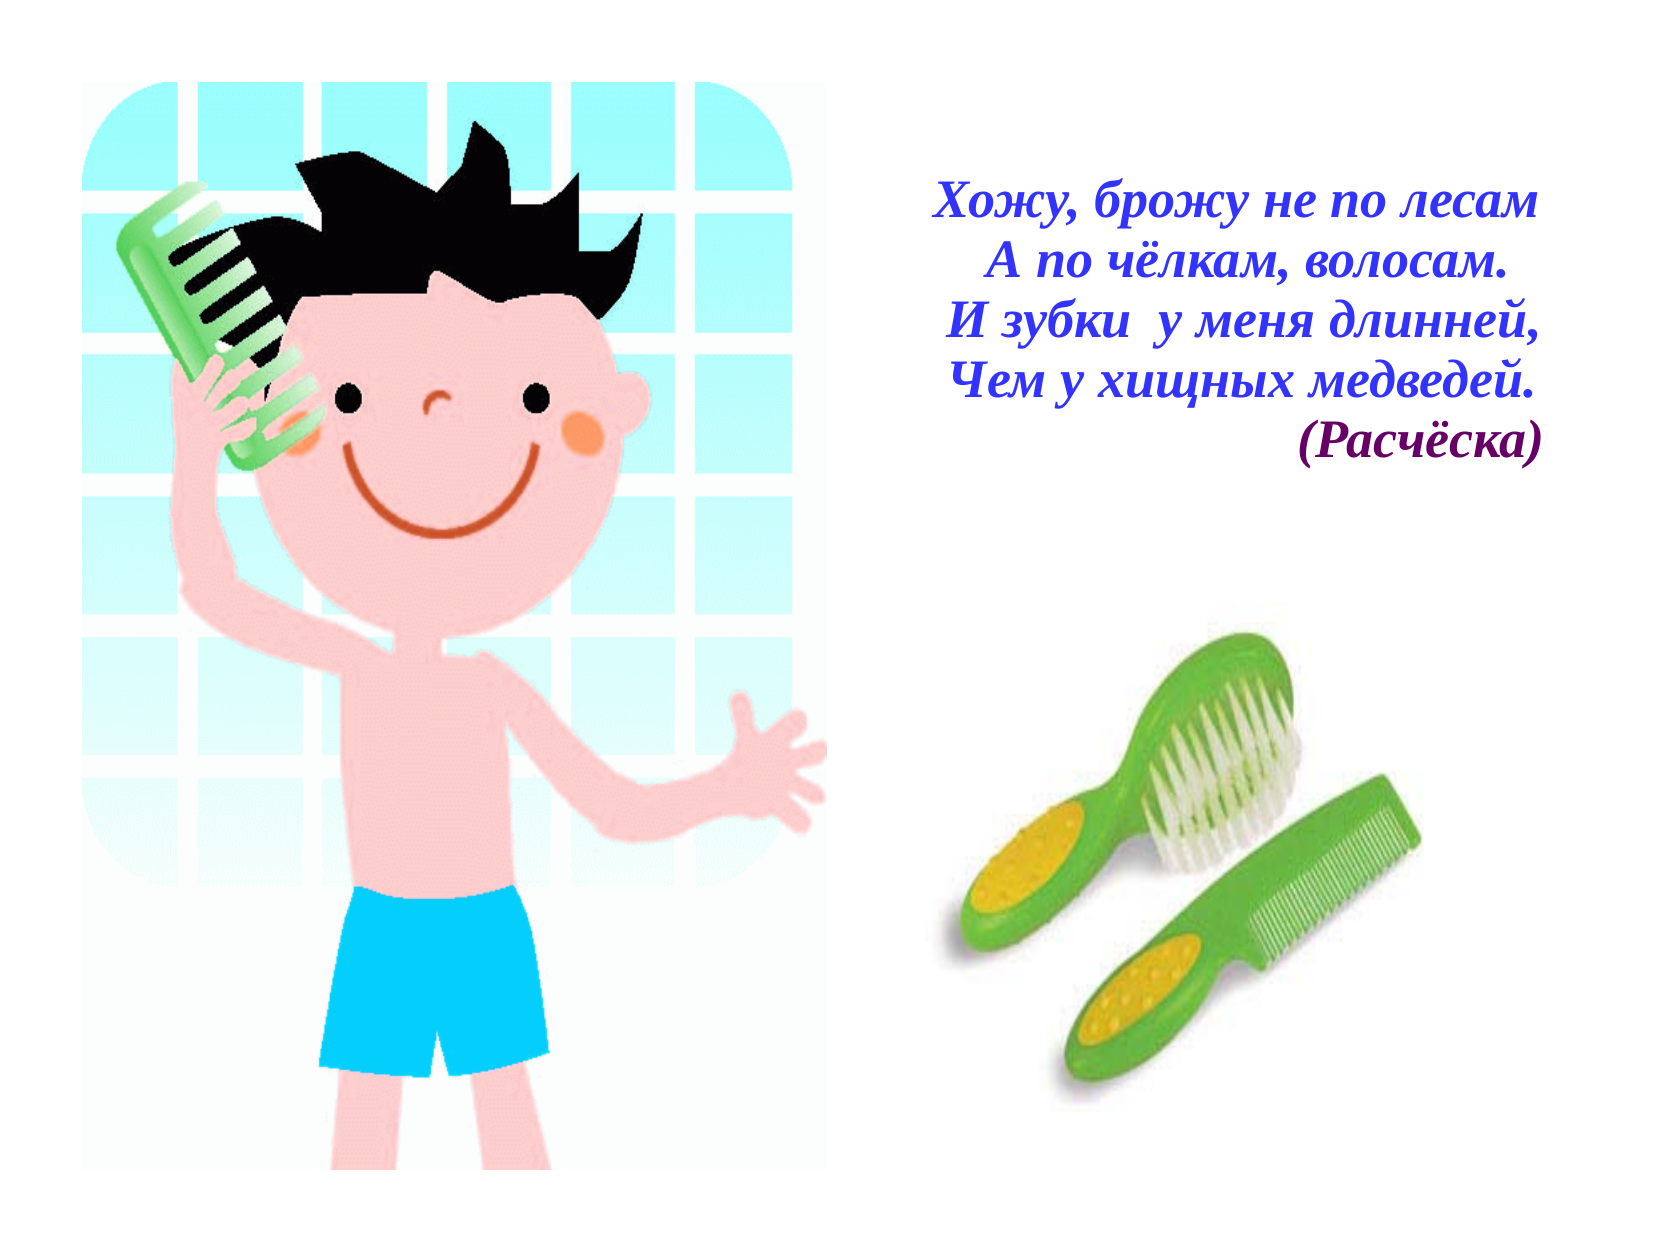

# Хожу, брожу не по лесам А по чёлкам, волосам. И зубки у меня длинней, Чем у хищных медведей. (Расчёска)